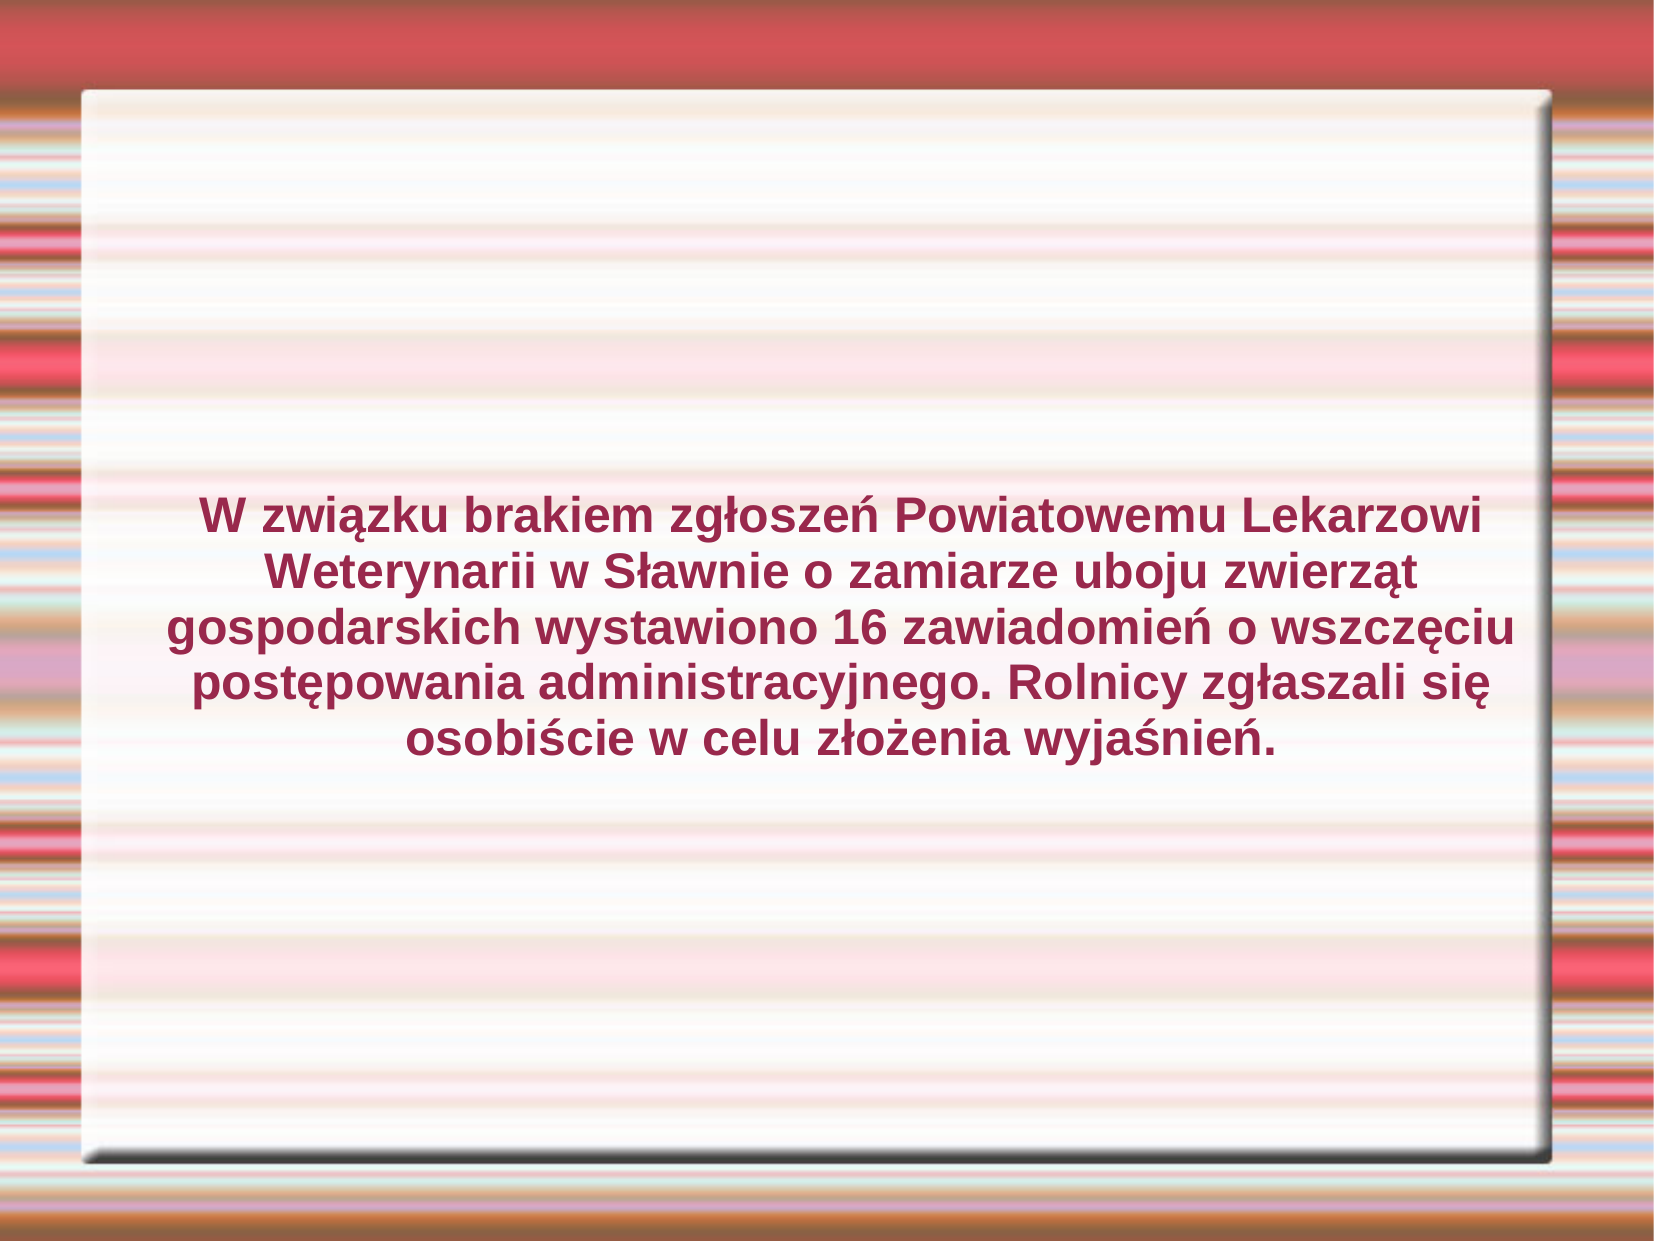

# W związku brakiem zgłoszeń Powiatowemu Lekarzowi Weterynarii w Sławnie o zamiarze uboju zwierząt gospodarskich wystawiono 16 zawiadomień o wszczęciu postępowania administracyjnego. Rolnicy zgłaszali się osobiście w celu złożenia wyjaśnień.